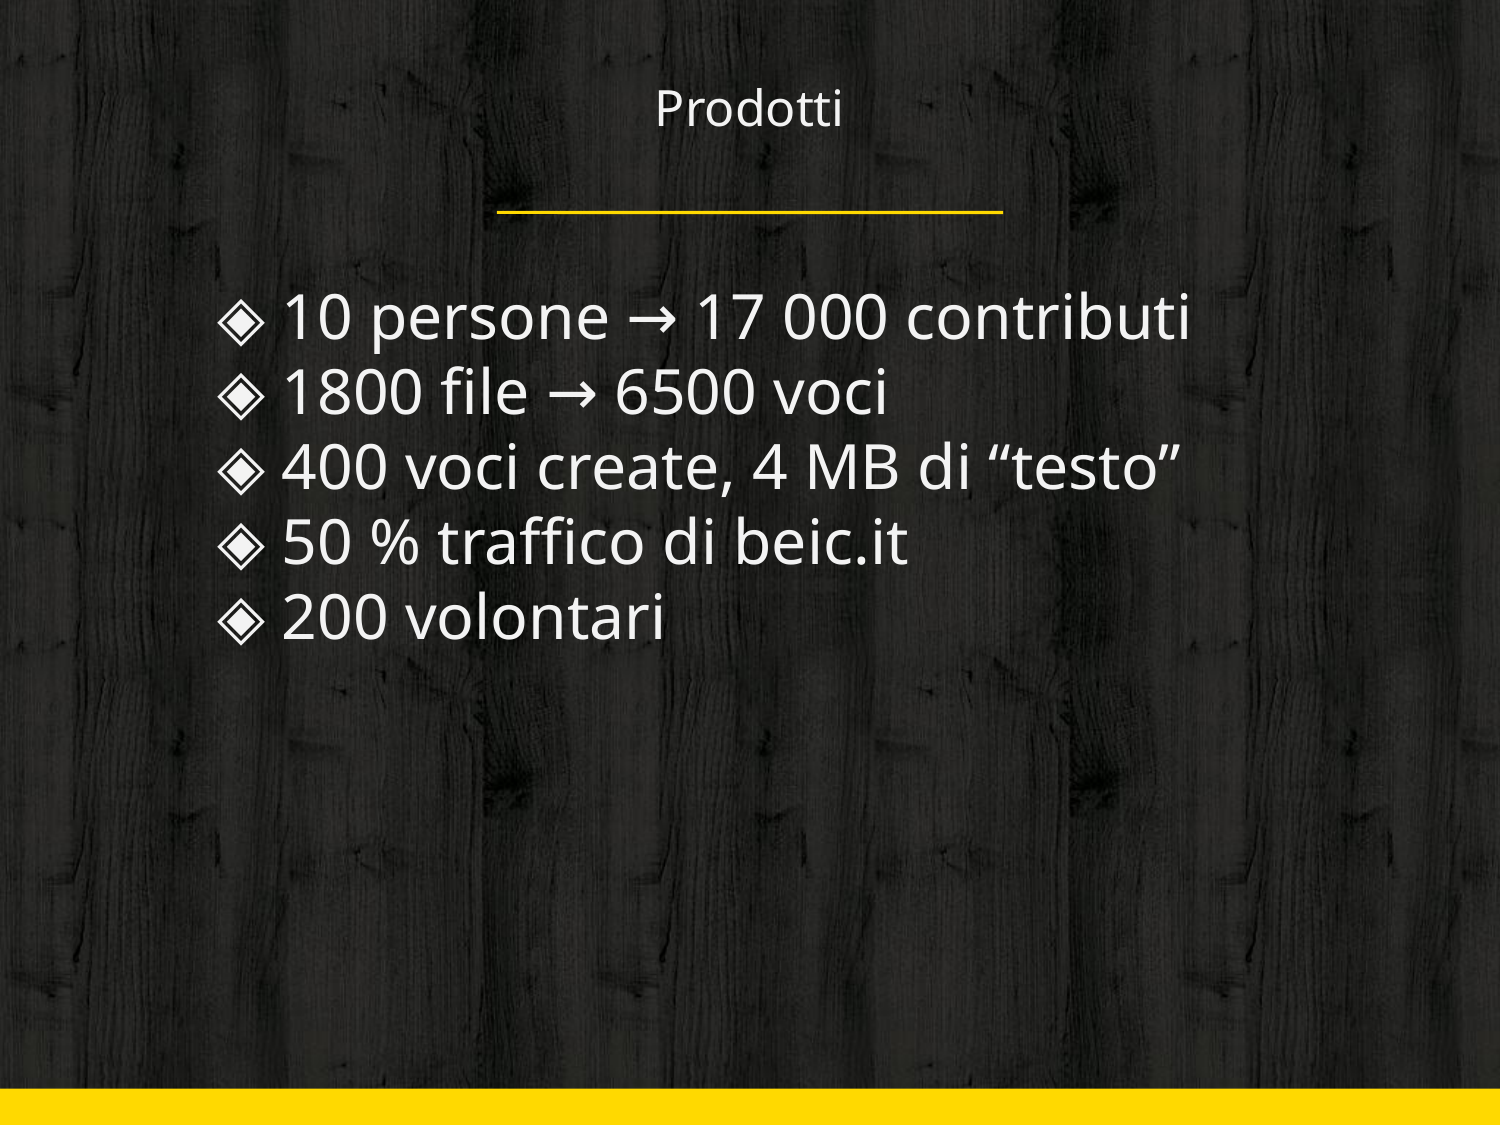

# Prodotti
 10 persone → 17 000 contributi
 1800 file → 6500 voci
 400 voci create, 4 MB di “testo”
 50 % traffico di beic.it
 200 volontari